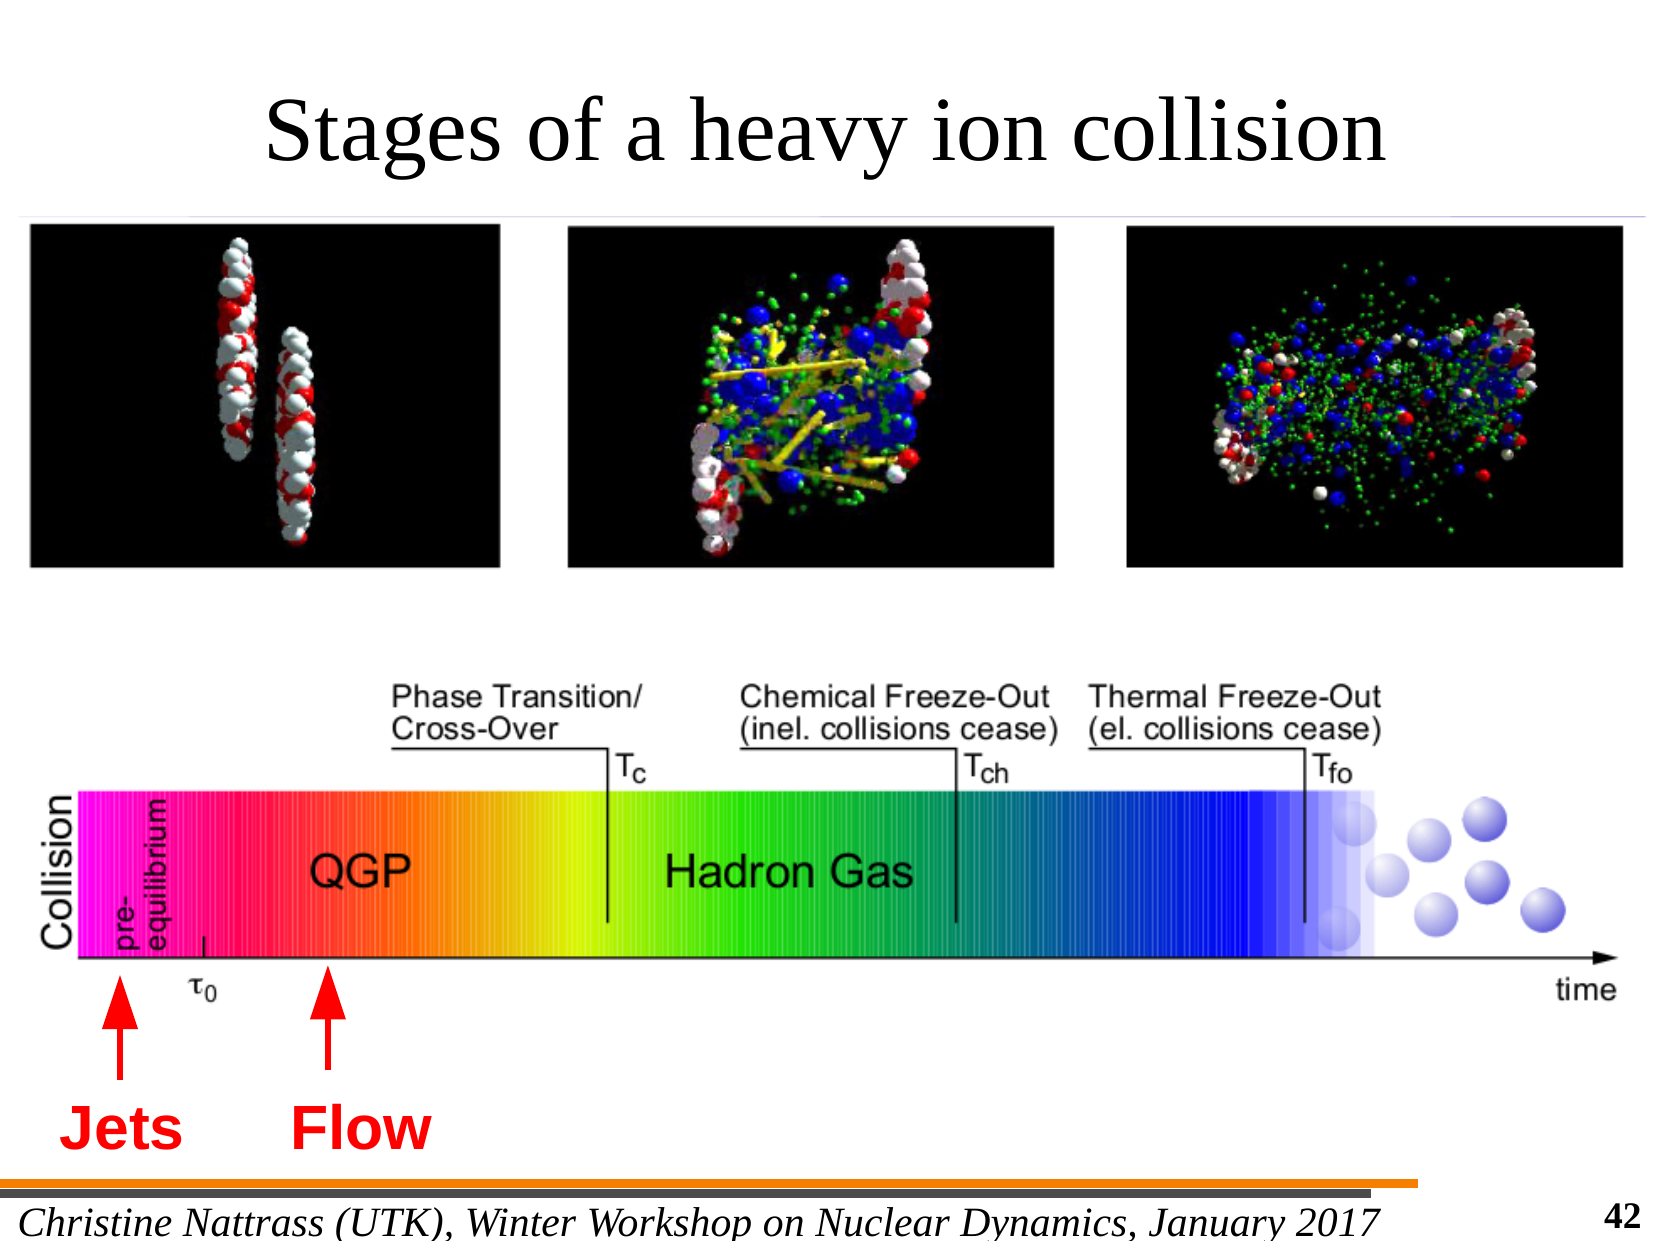

# Stages of a heavy ion collision
Jets
Flow